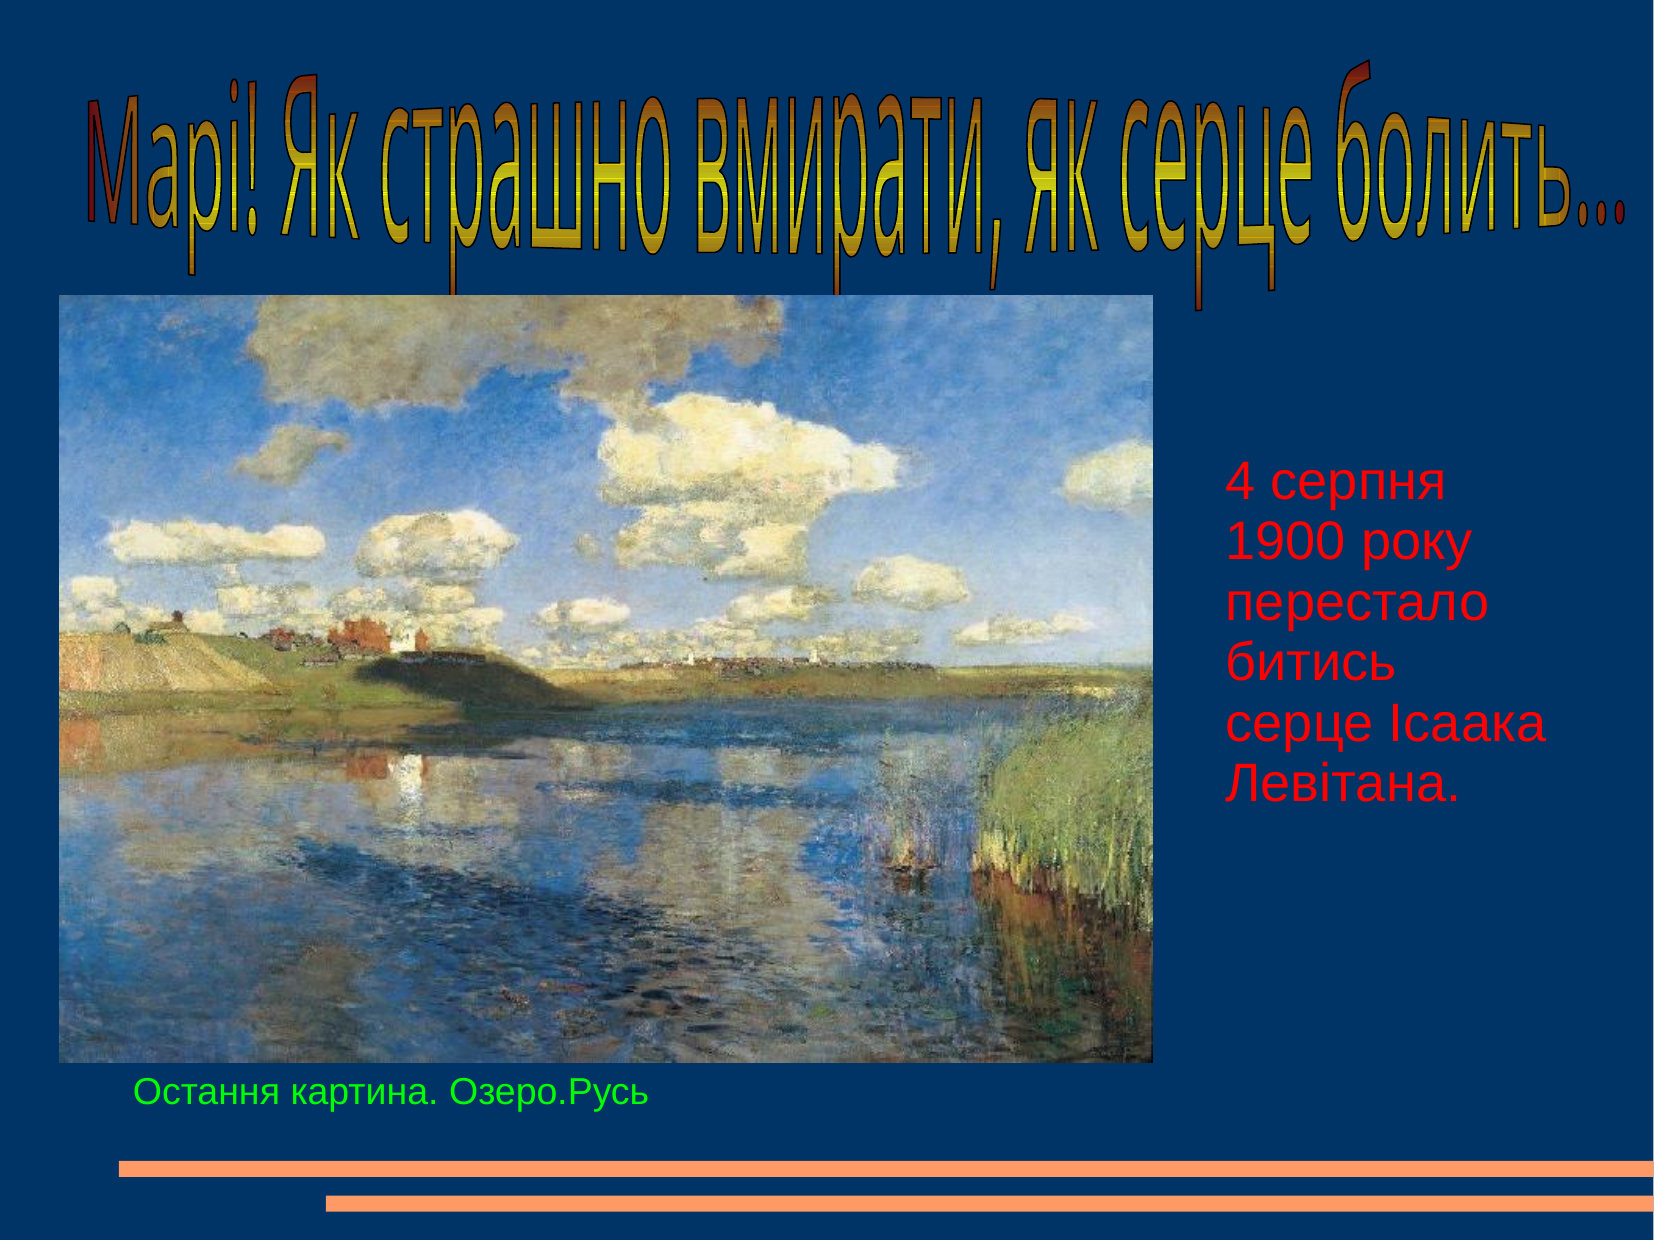

Марі! Як страшно вмирати, як серце болить...
4 серпня 1900 року перестало битись серце Ісаака Левітана.
Остання картина. Озеро.Русь